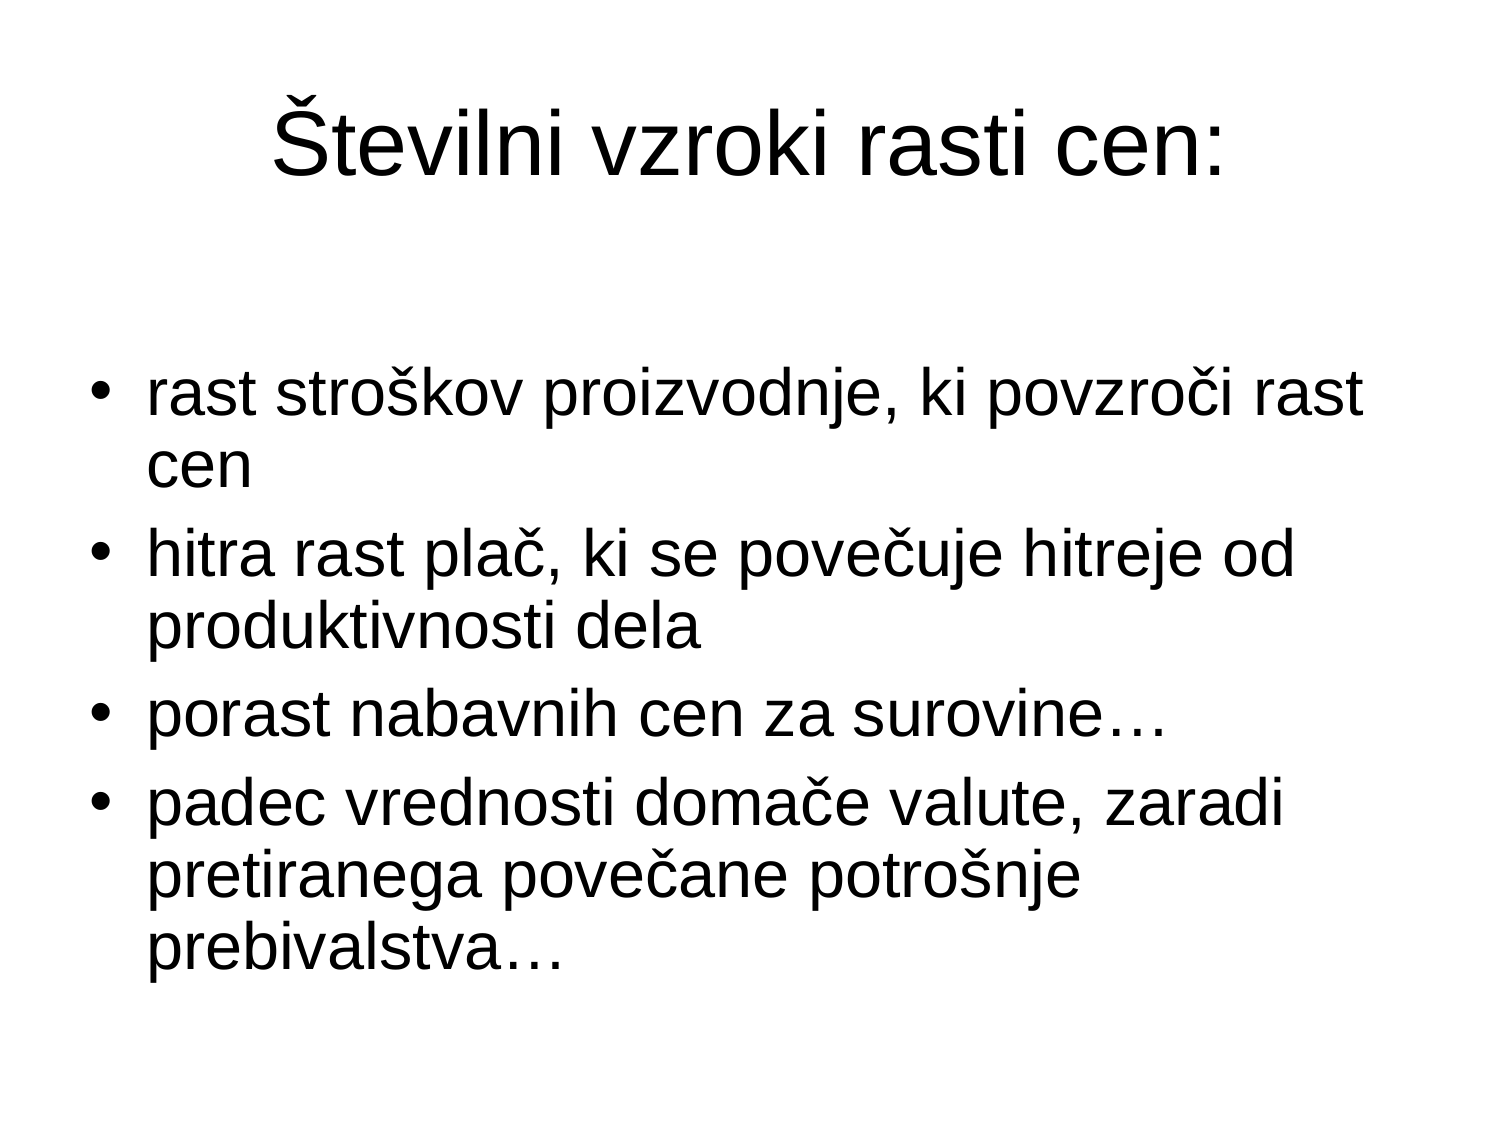

# Številni vzroki rasti cen:
rast stroškov proizvodnje, ki povzroči rast cen
hitra rast plač, ki se povečuje hitreje od produktivnosti dela
porast nabavnih cen za surovine…
padec vrednosti domače valute, zaradi pretiranega povečane potrošnje prebivalstva…